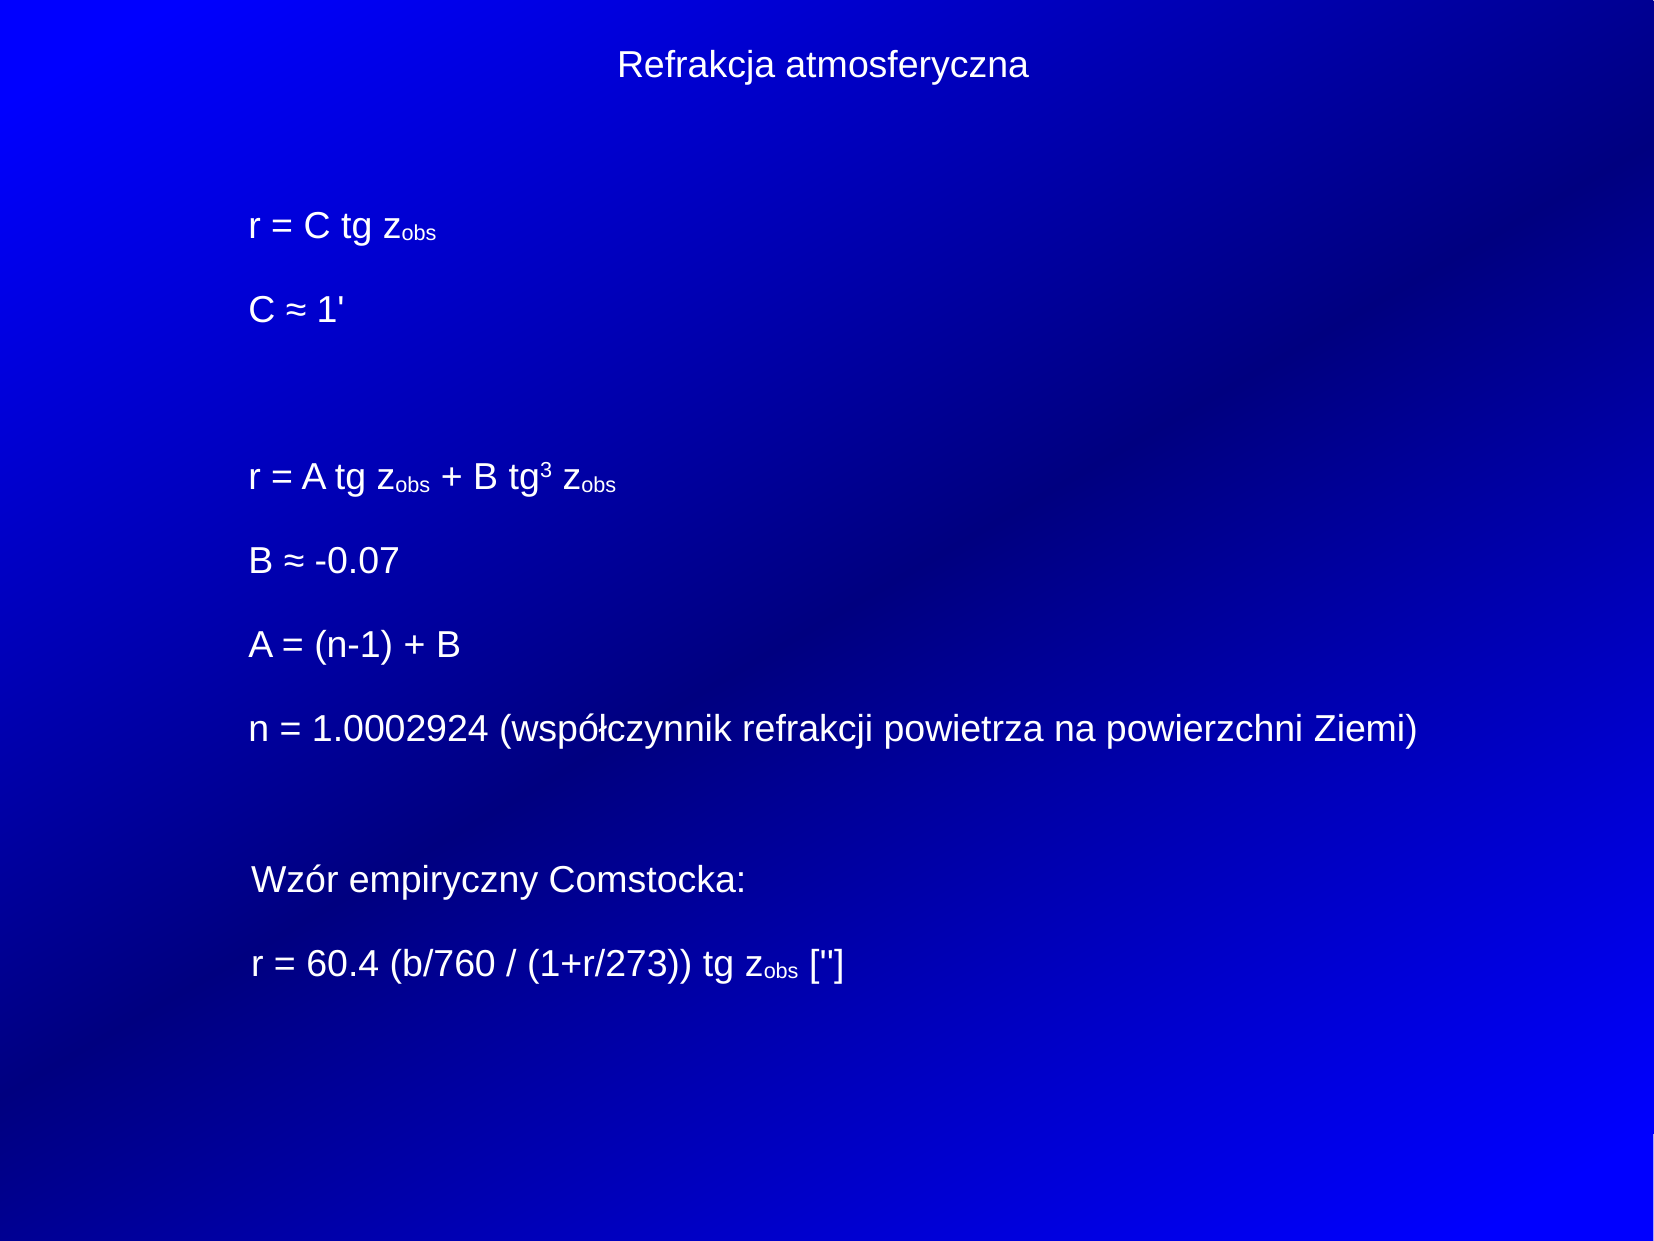

Refrakcja atmosferyczna
r = C tg zobs
C ≈ 1'
r = A tg zobs + B tg3 zobs
B ≈ -0.07
A = (n-1) + B
n = 1.0002924 (współczynnik refrakcji powietrza na powierzchni Ziemi)
Wzór empiryczny Comstocka:
r = 60.4 (b/760 / (1+r/273)) tg zobs ['']